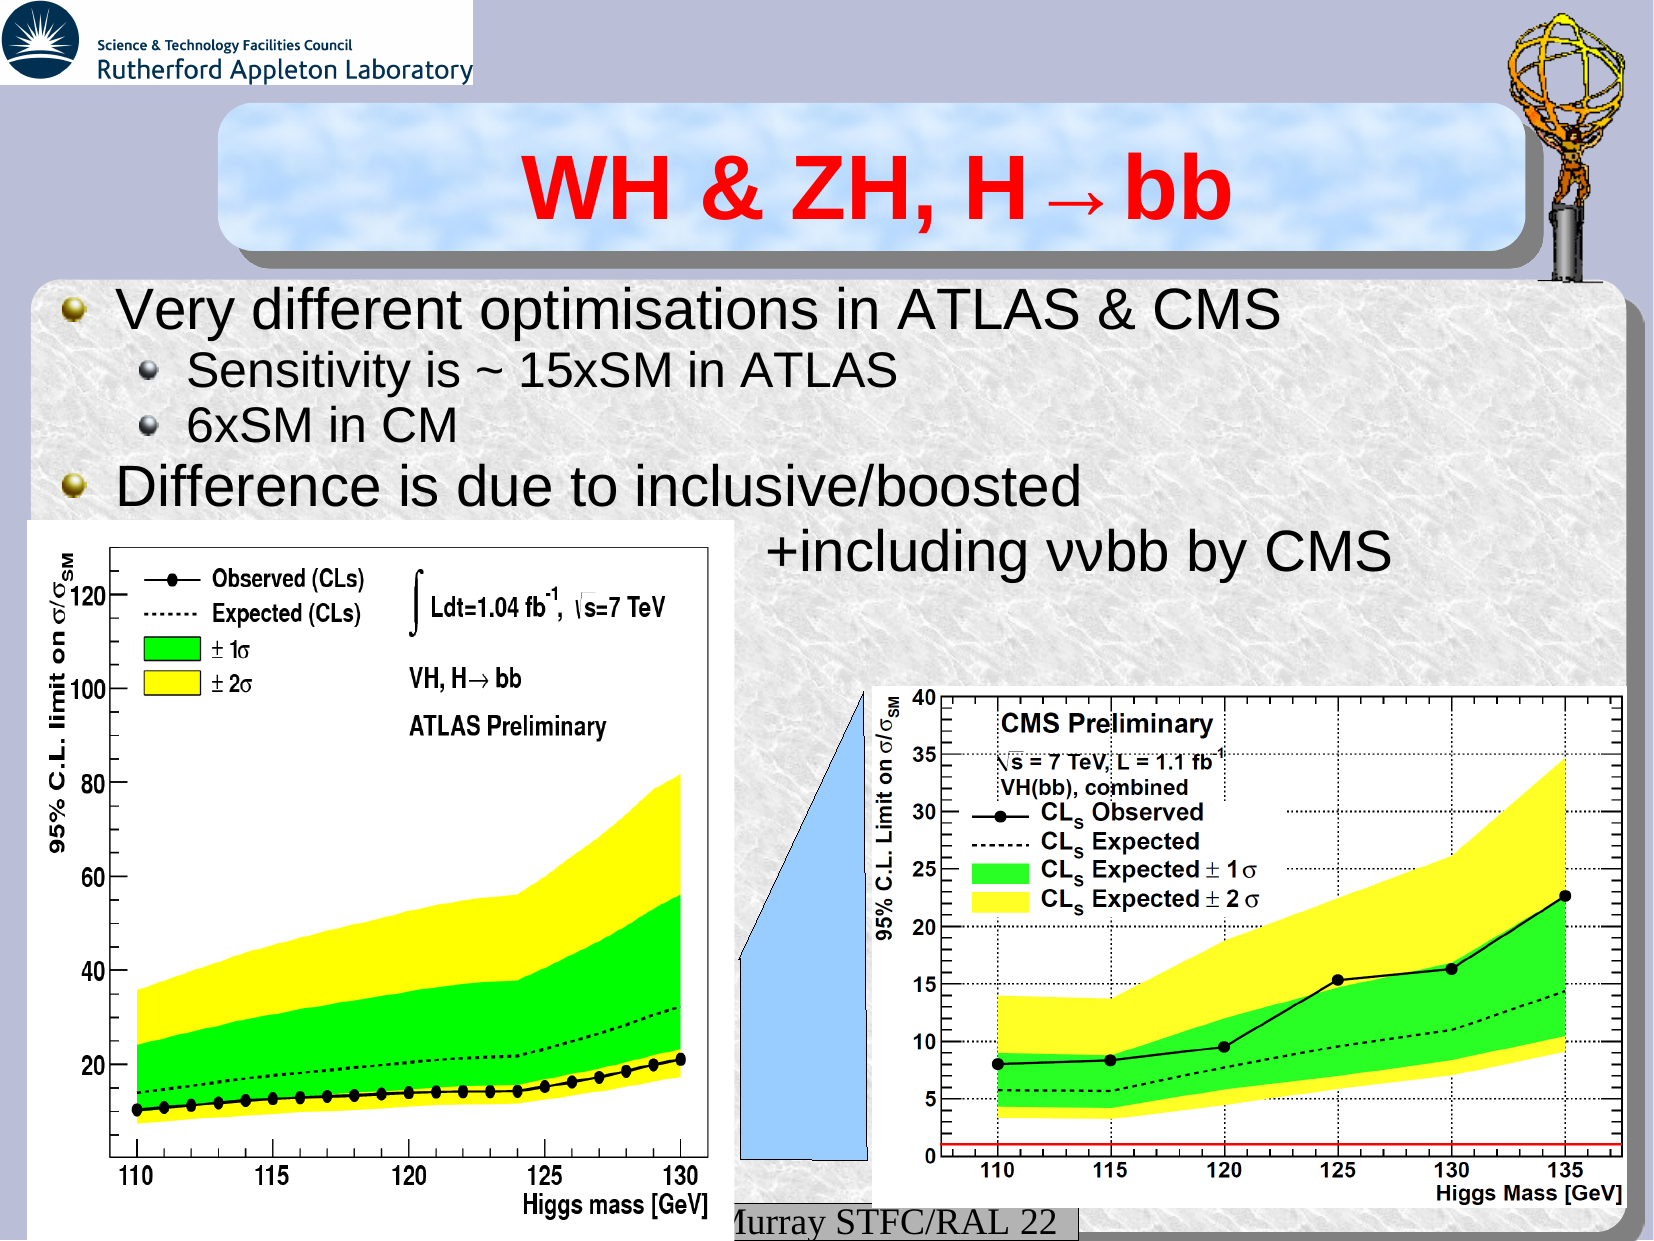

# WH & ZH, H→bb
Very different optimisations in ATLAS & CMS
Sensitivity is ~ 15xSM in ATLAS
6xSM in CM
Difference is due to inclusive/boosted
 +including ννbb by CMS